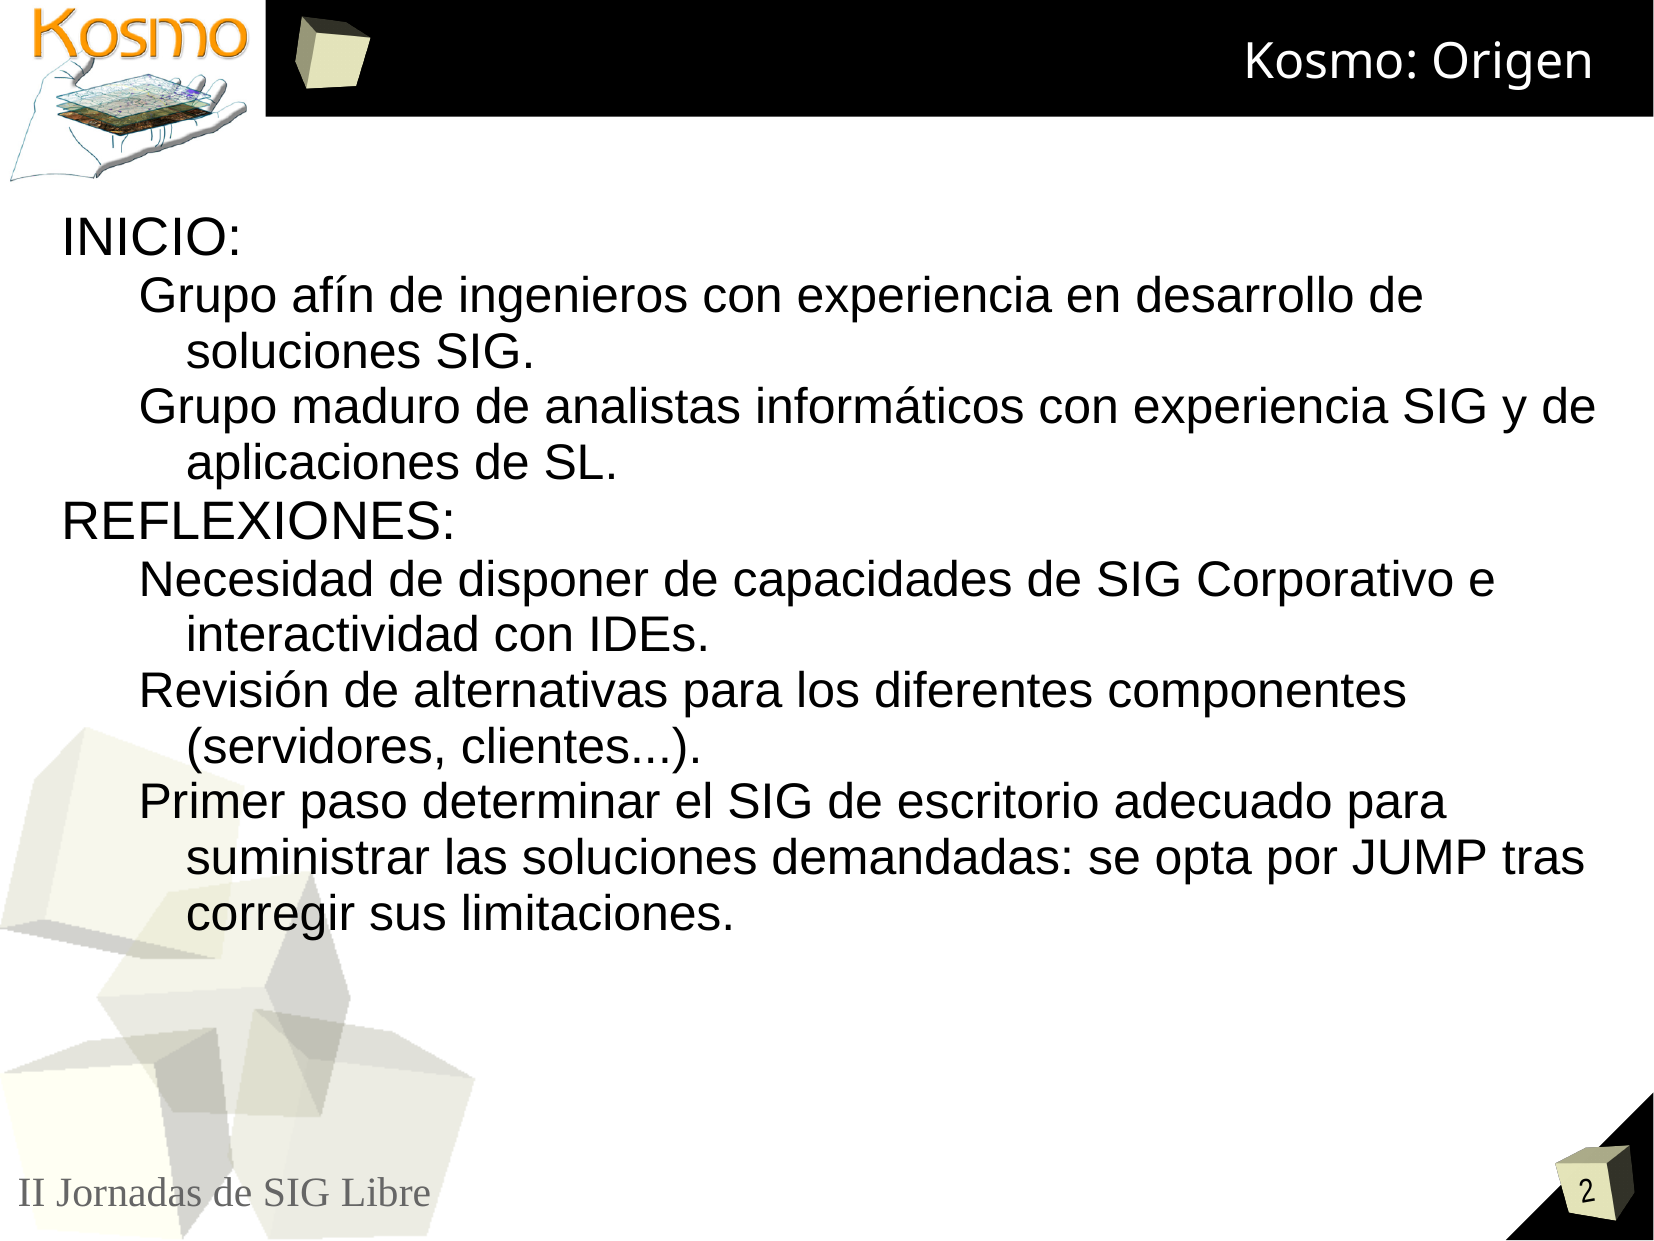

# Kosmo: Origen
INICIO:
Grupo afín de ingenieros con experiencia en desarrollo de soluciones SIG.
Grupo maduro de analistas informáticos con experiencia SIG y de aplicaciones de SL.
REFLEXIONES:
Necesidad de disponer de capacidades de SIG Corporativo e interactividad con IDEs.
Revisión de alternativas para los diferentes componentes (servidores, clientes...).
Primer paso determinar el SIG de escritorio adecuado para suministrar las soluciones demandadas: se opta por JUMP tras corregir sus limitaciones.